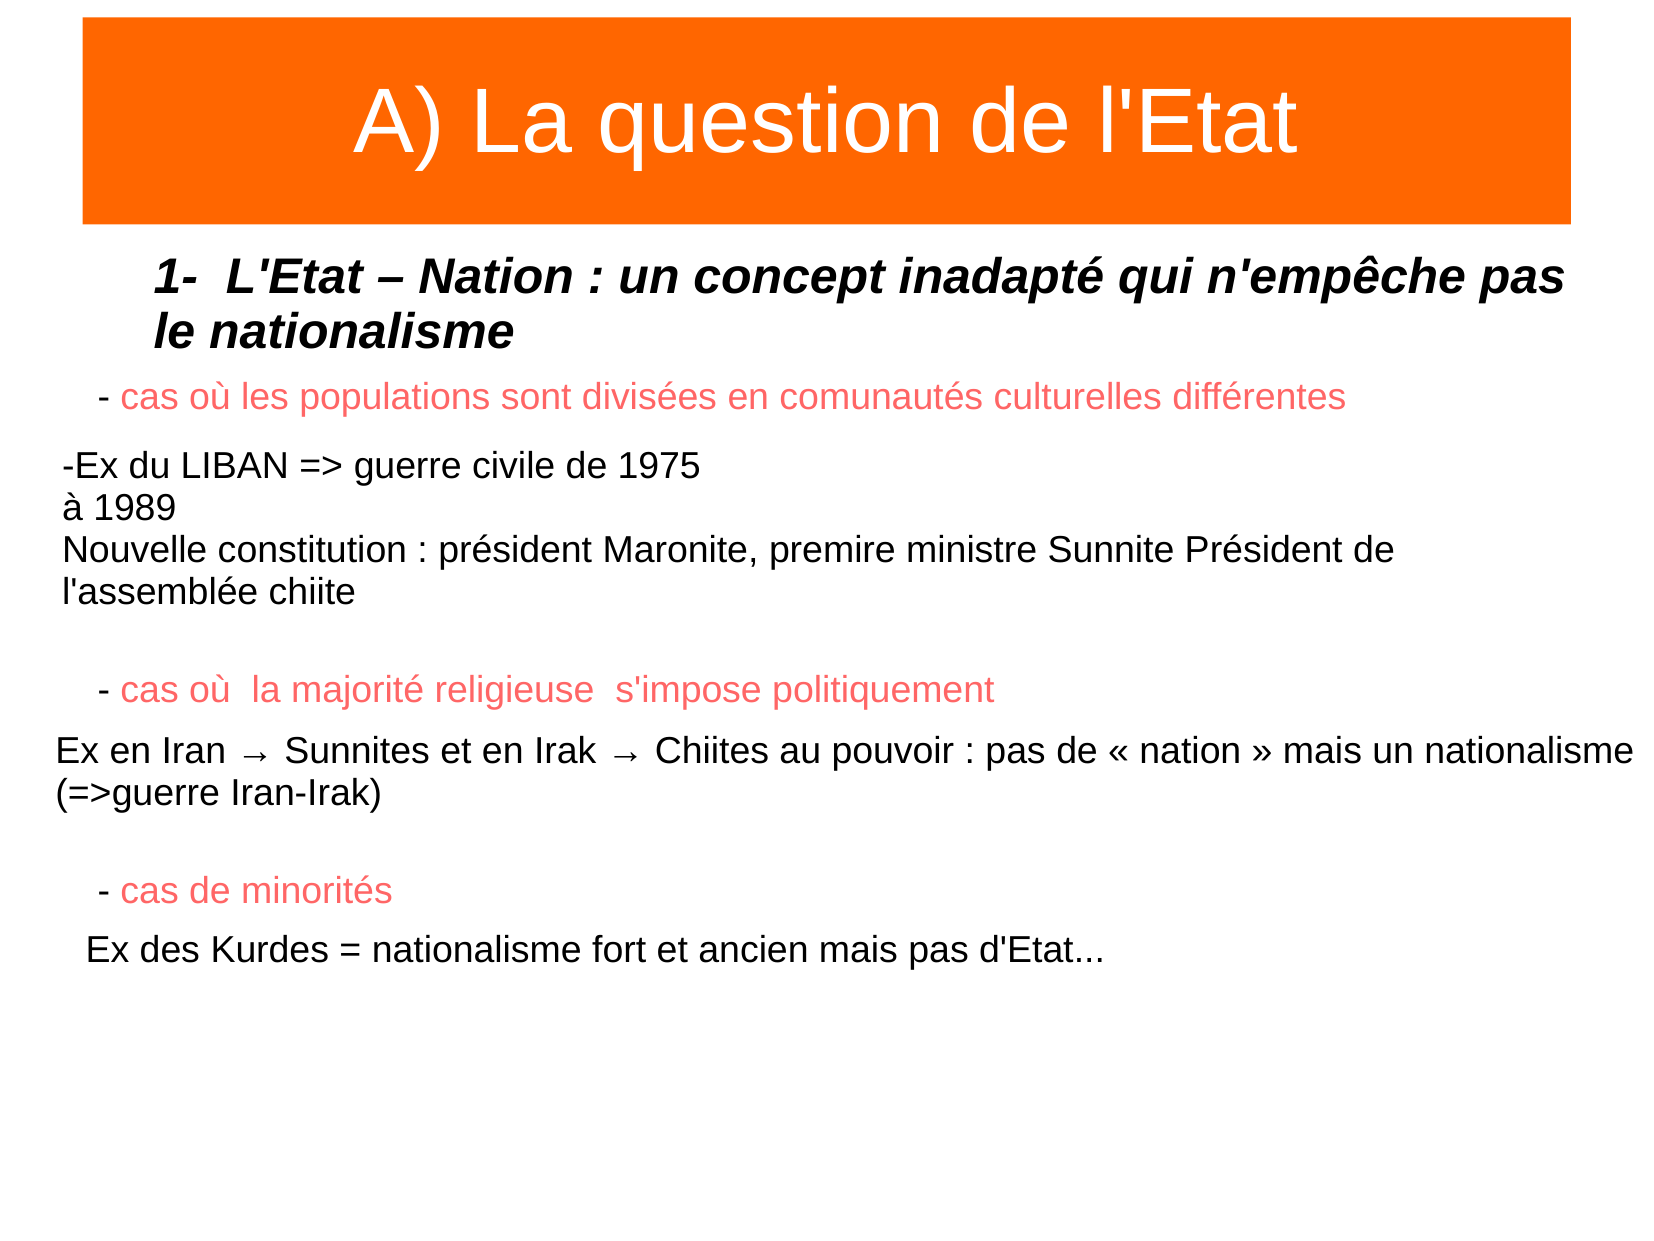

# A) La question de l'Etat
1- L'Etat – Nation : un concept inadapté qui n'empêche pas le nationalisme
- cas où les populations sont divisées en comunautés culturelles différentes
-Ex du LIBAN => guerre civile de 1975
à 1989
Nouvelle constitution : président Maronite, premire ministre Sunnite Président de
l'assemblée chiite
- cas où la majorité religieuse s'impose politiquement
Ex en Iran → Sunnites et en Irak → Chiites au pouvoir : pas de « nation » mais un nationalisme
(=>guerre Iran-Irak)
- cas de minorités
Ex des Kurdes = nationalisme fort et ancien mais pas d'Etat...